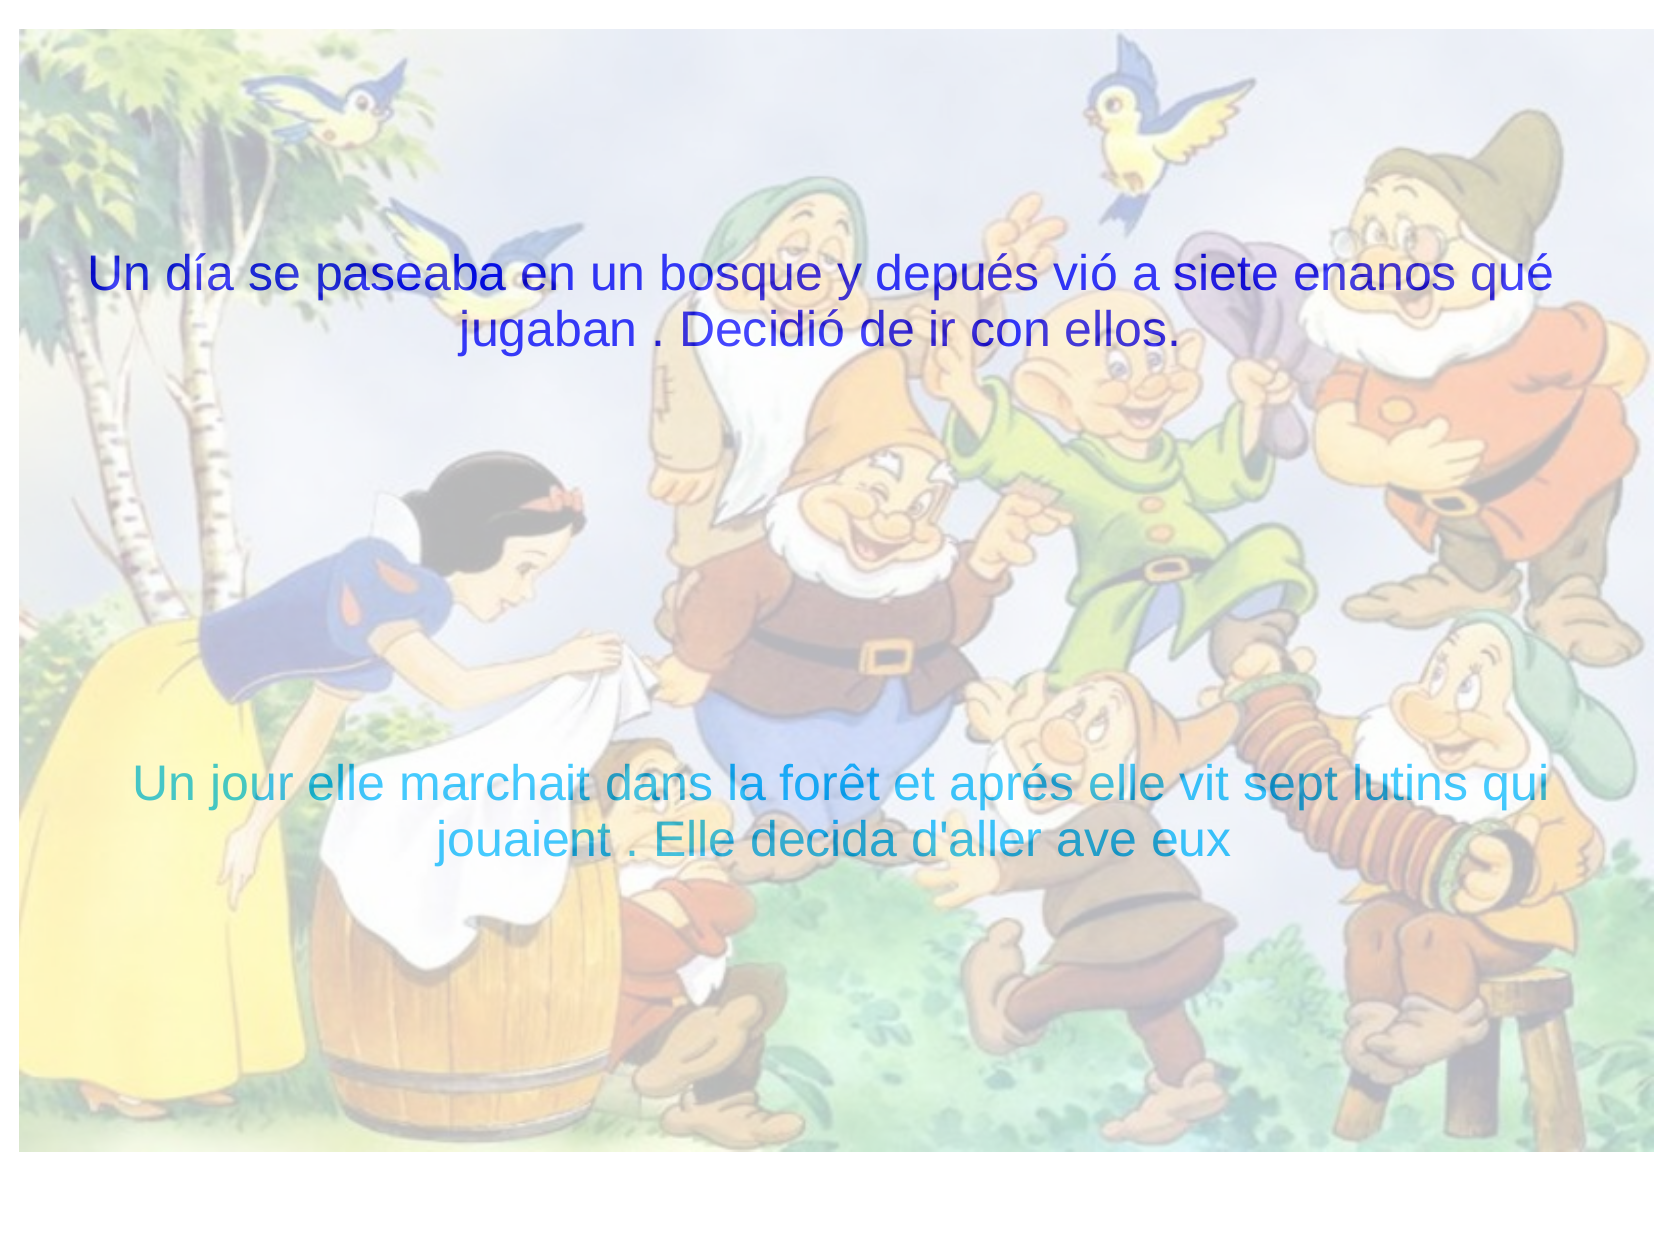

# Un día se paseaba en un bosque y depués vió a siete enanos qué jugaban . Decidió de ir con ellos.
Un jour elle marchait dans la forêt et aprés elle vit sept lutins qui jouaient . Elle decida d'aller ave eux